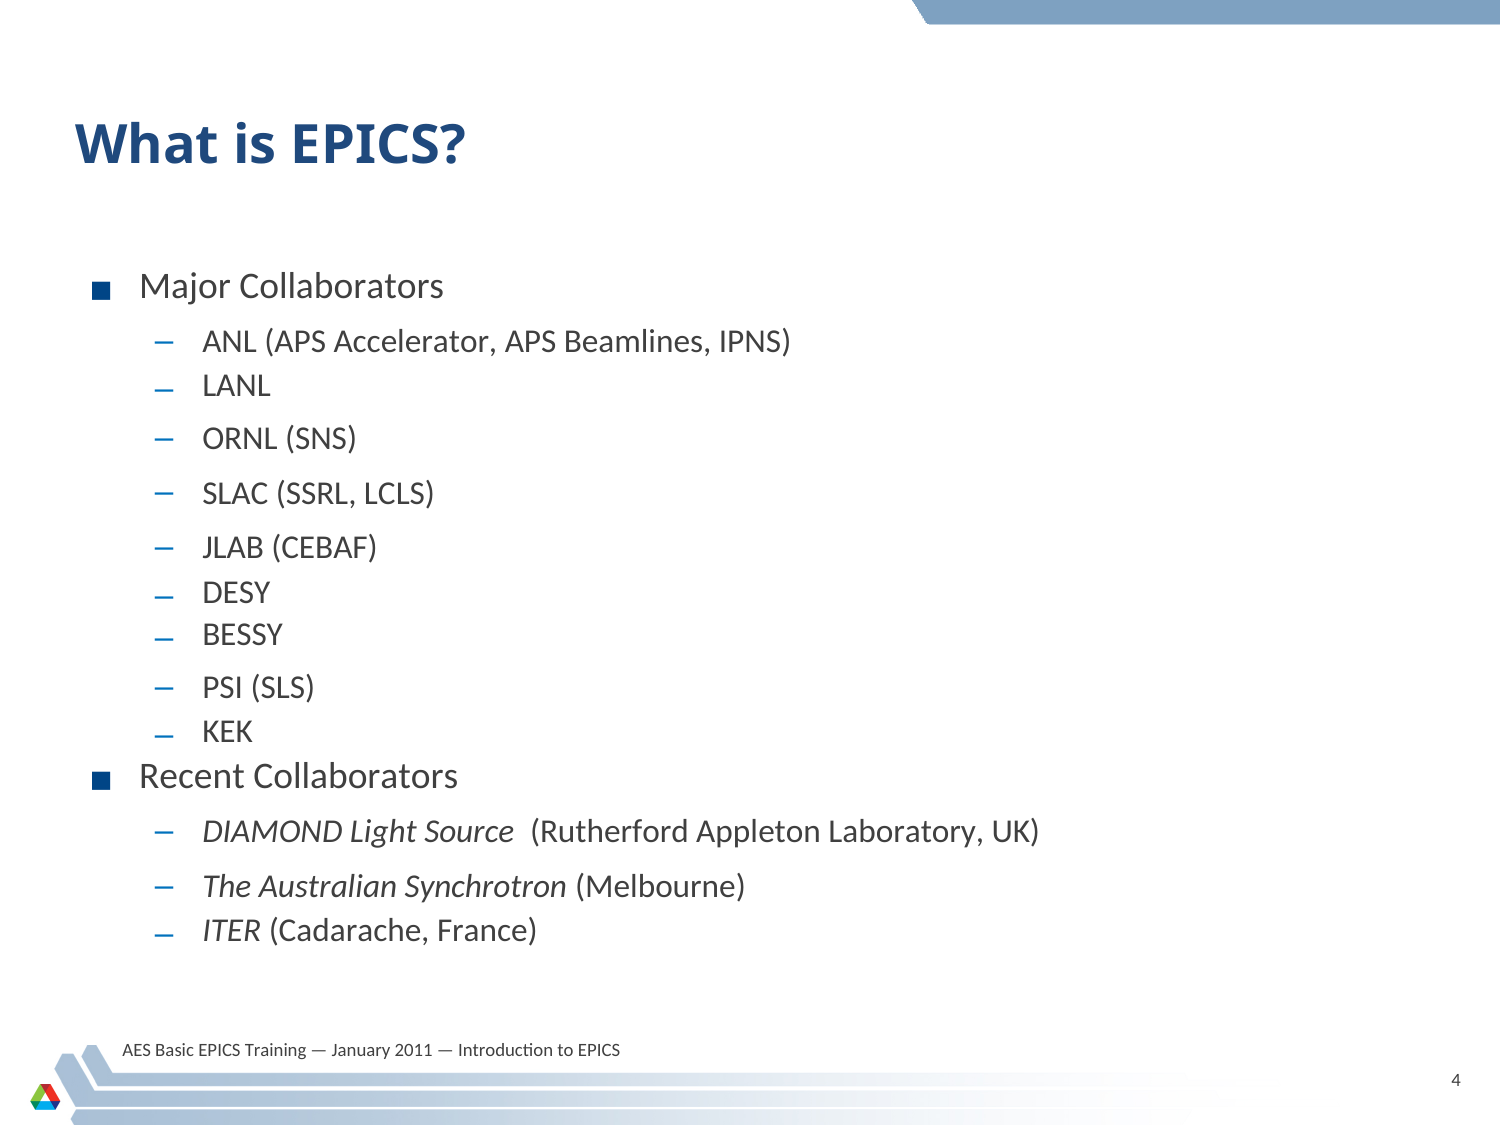

# What is EPICS?
Major Collaborators
ANL (APS Accelerator, APS Beamlines, IPNS)‏
LANL
ORNL (SNS)‏
SLAC (SSRL, LCLS)‏
JLAB (CEBAF)‏
DESY
BESSY
PSI (SLS)‏
KEK
Recent Collaborators
DIAMOND Light Source (Rutherford Appleton Laboratory, UK)‏
The Australian Synchrotron (Melbourne)‏
ITER (Cadarache, France)
AES Basic EPICS Training — January 2011 — Introduction to EPICS
4